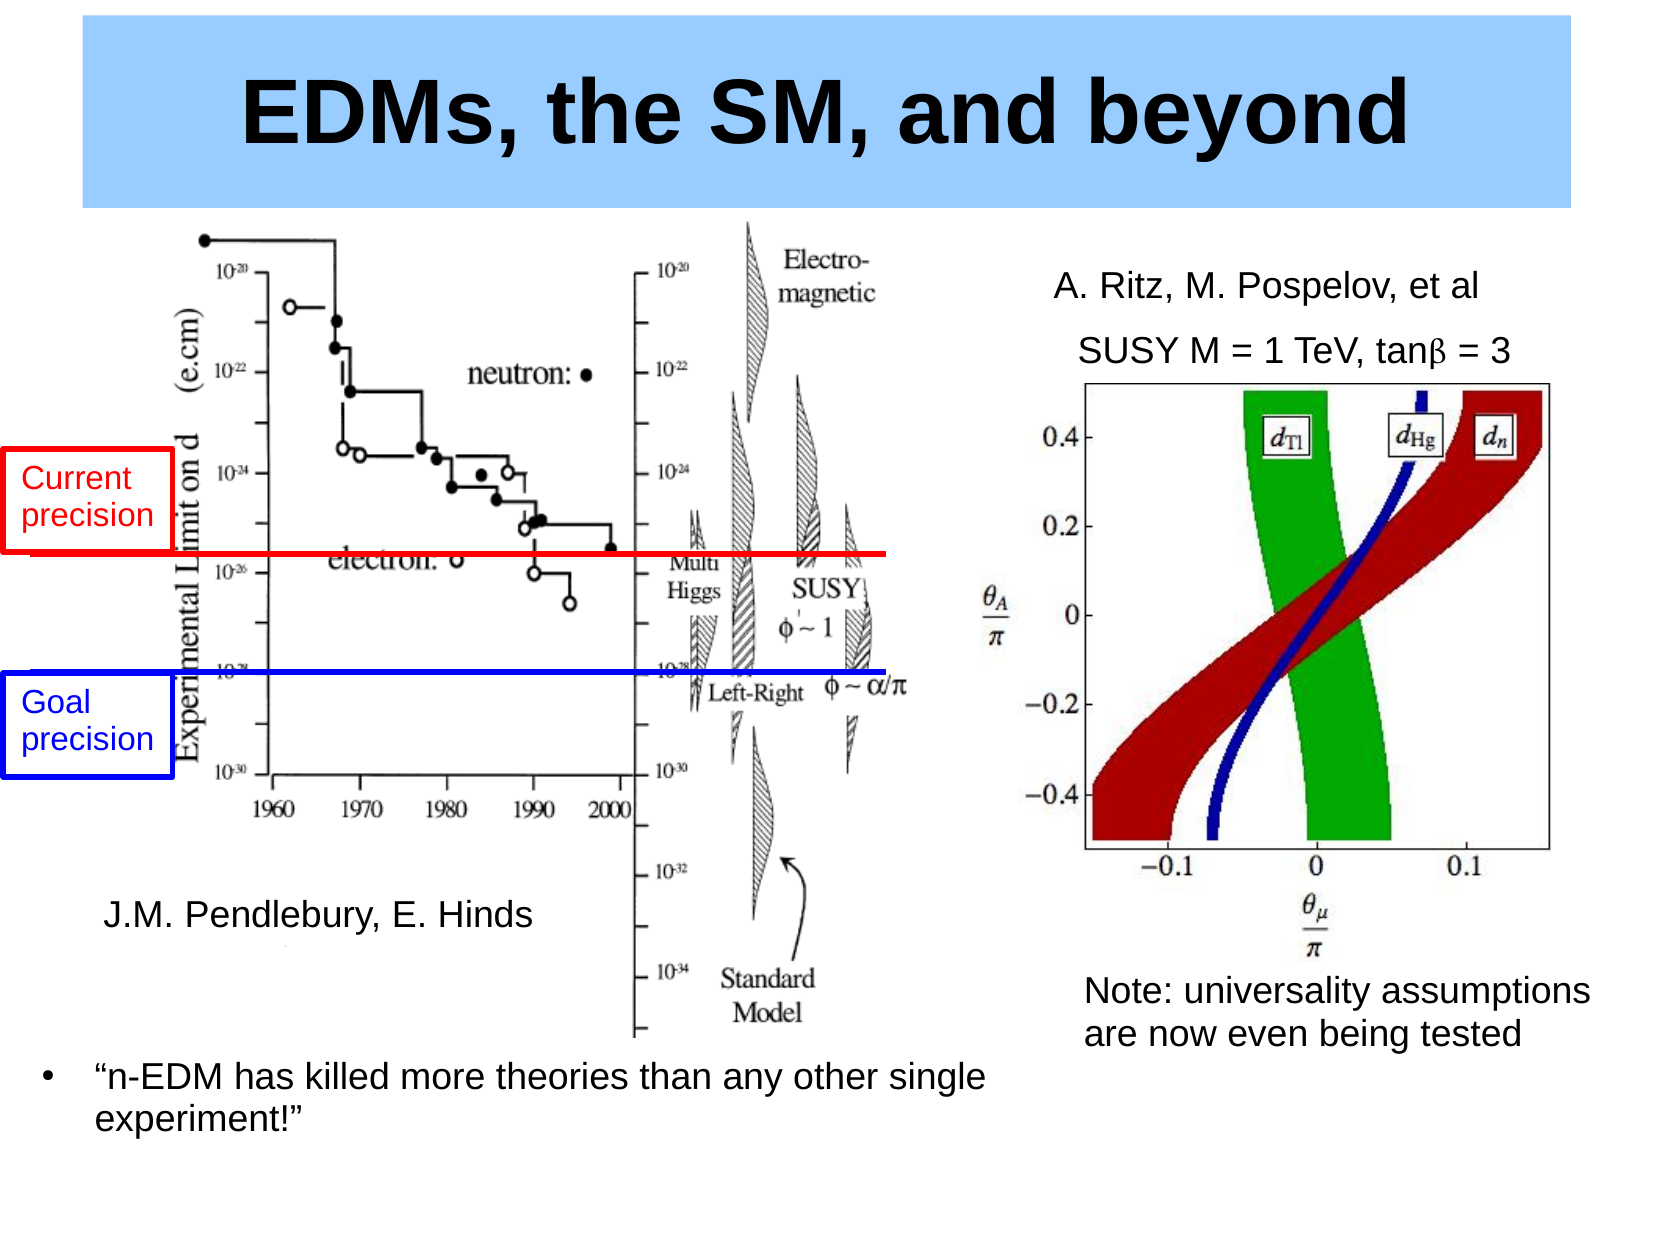

EDMs, the SM, and beyond
A. Ritz, M. Pospelov, et al
SUSY M = 1 TeV, tan = 3
Current
precision
Goal
precision
J.M. Pendlebury, E. Hinds
Note: universality assumptions are now even being tested
# “n-EDM has killed more theories than any other single experiment!”